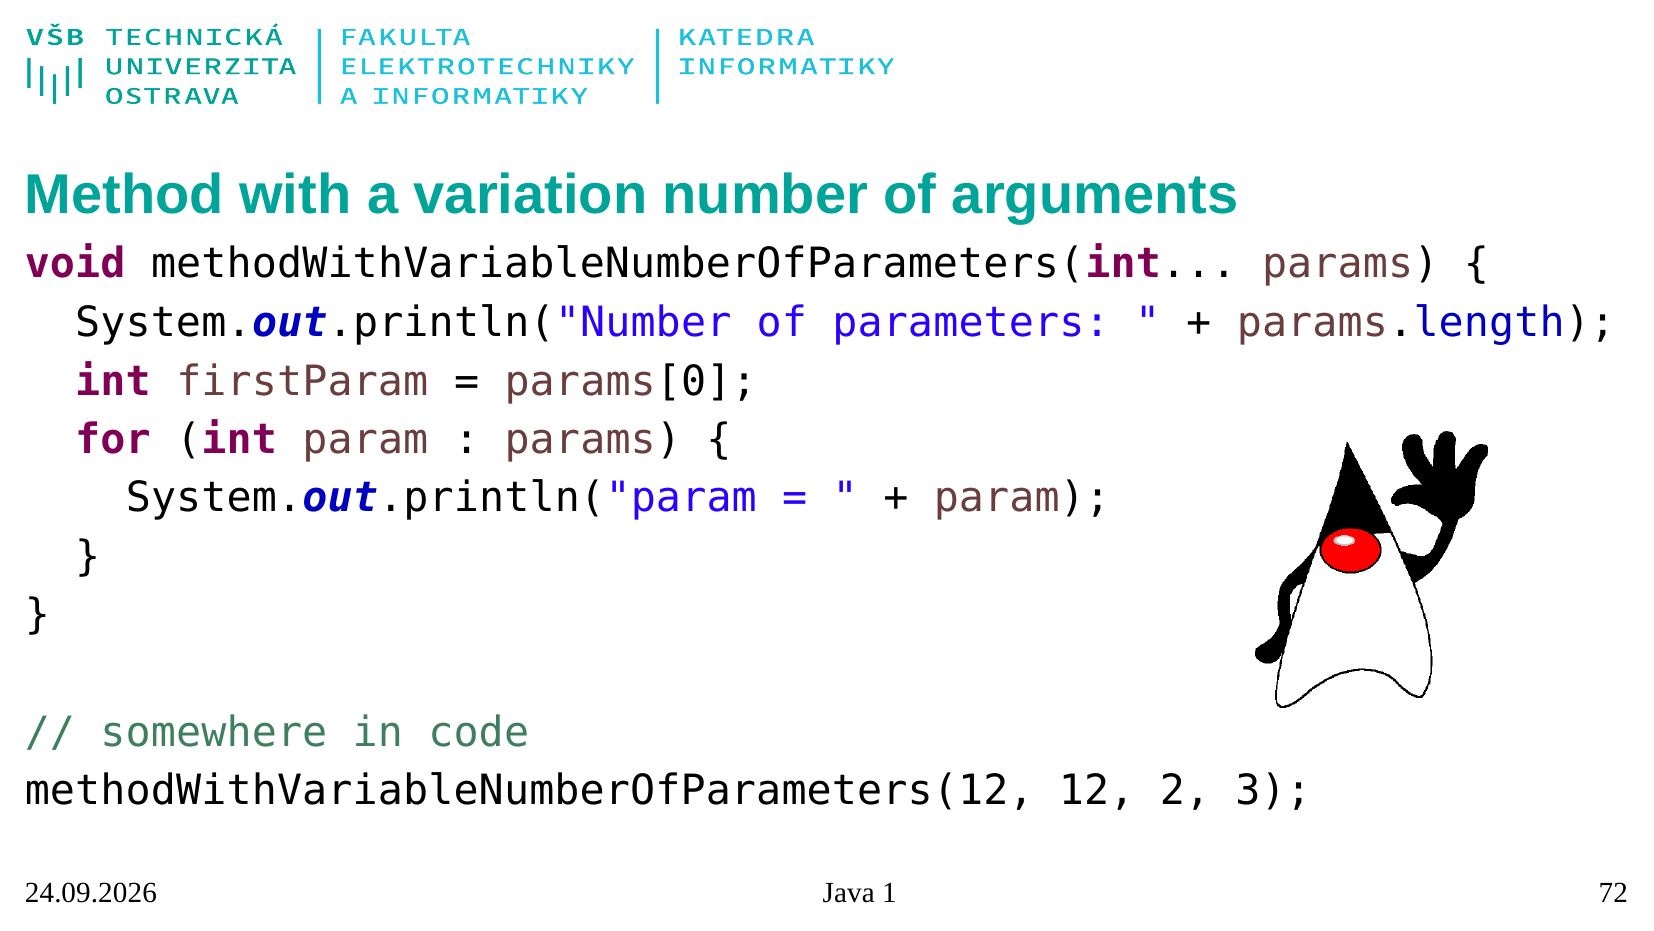

# Method with a variation number of arguments
void methodWithVariableNumberOfParameters(int... params) {
 System.out.println("Number of parameters: " + params.length);
 int firstParam = params[0];
 for (int param : params) {
 System.out.println("param = " + param);
 }
}
// somewhere in code
methodWithVariableNumberOfParameters(12, 12, 2, 3);
Java 1
72